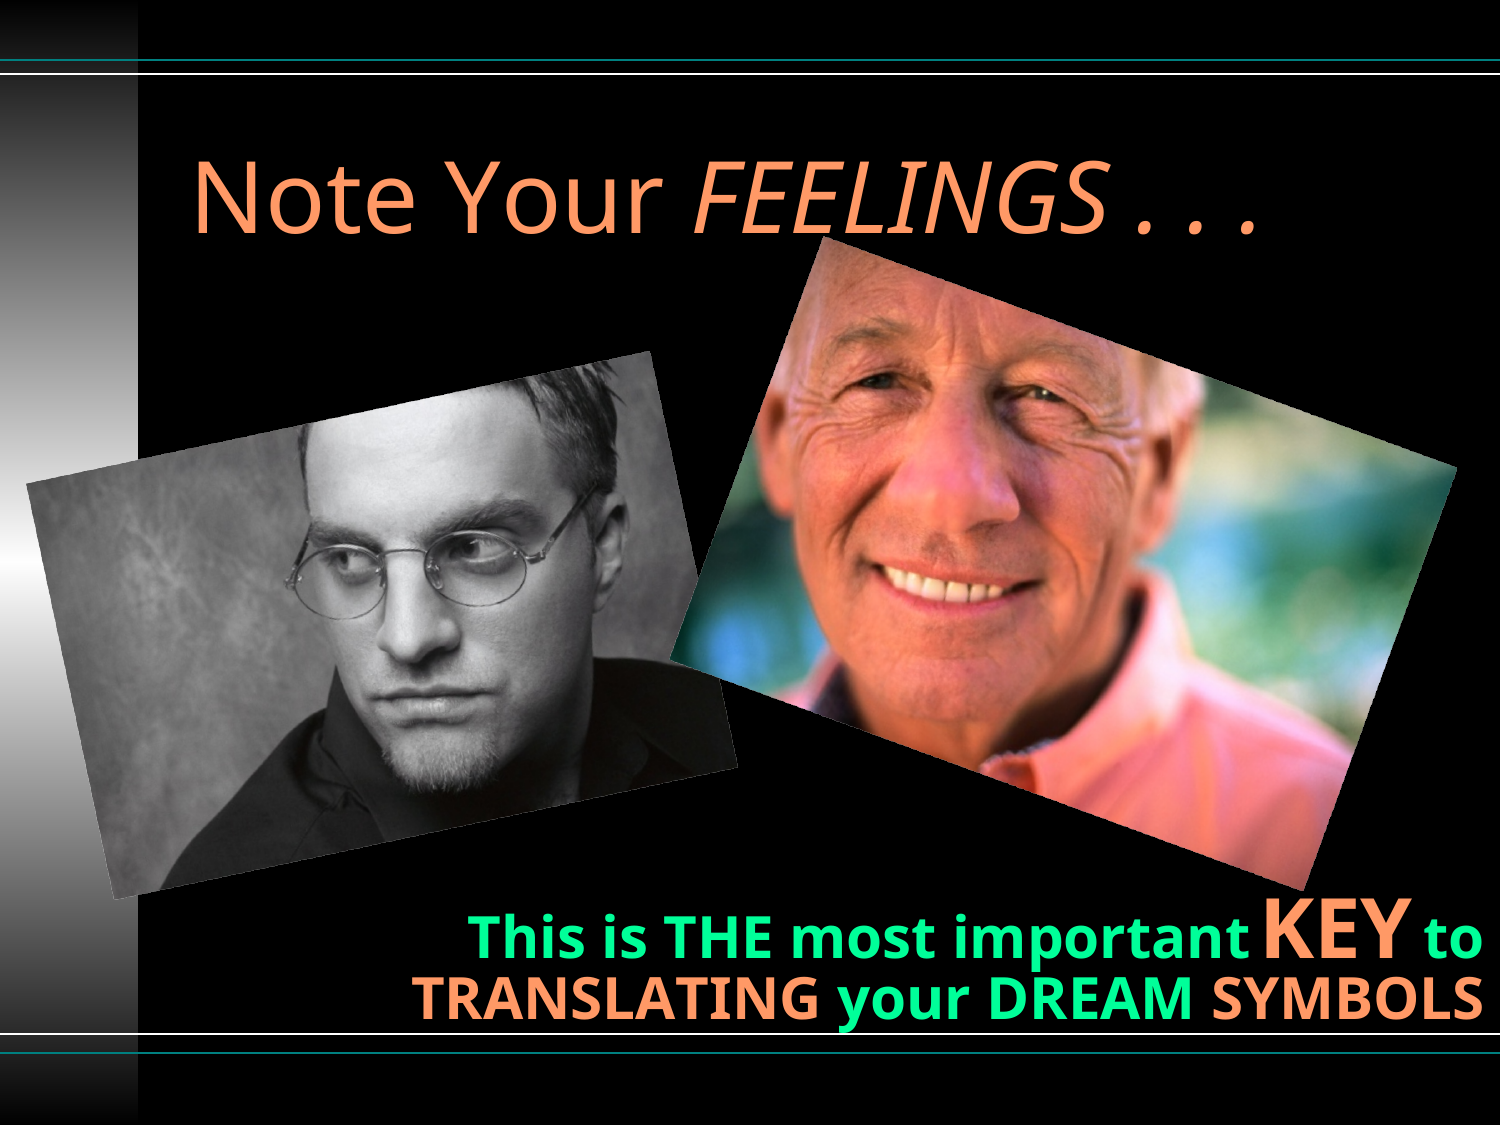

# Note Your FEELINGS . . .
This is THE most important KEY to TRANSLATING your DREAM SYMBOLS